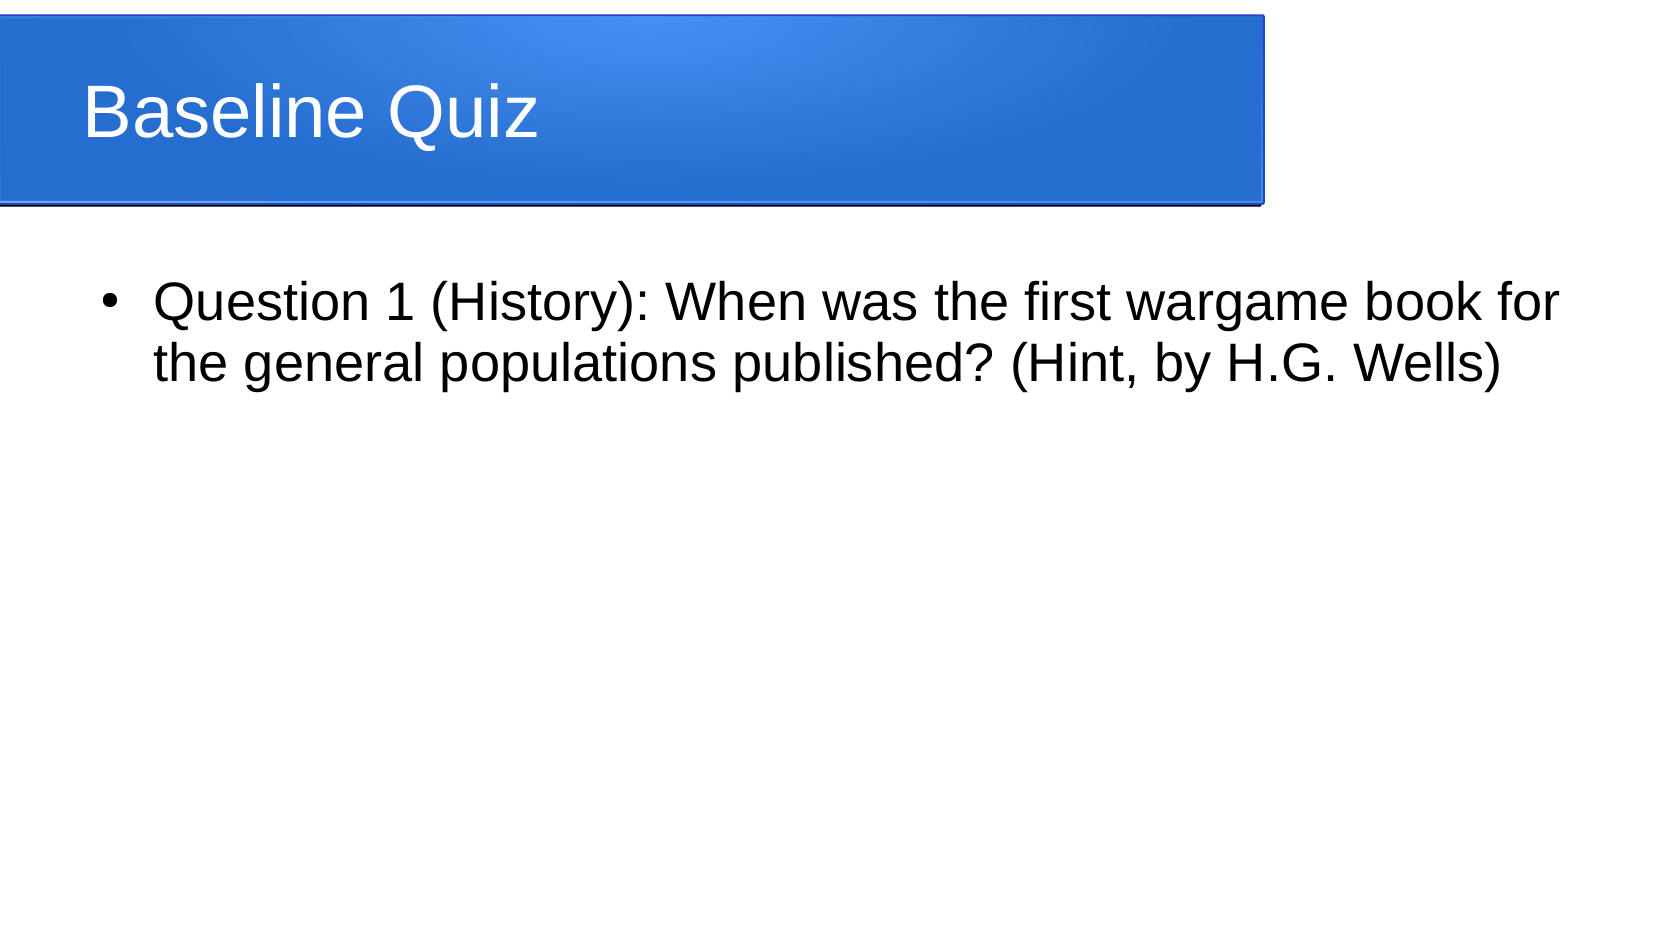

# Baseline Quiz
Question 1 (History): When was the first wargame book for the general populations published? (Hint, by H.G. Wells)